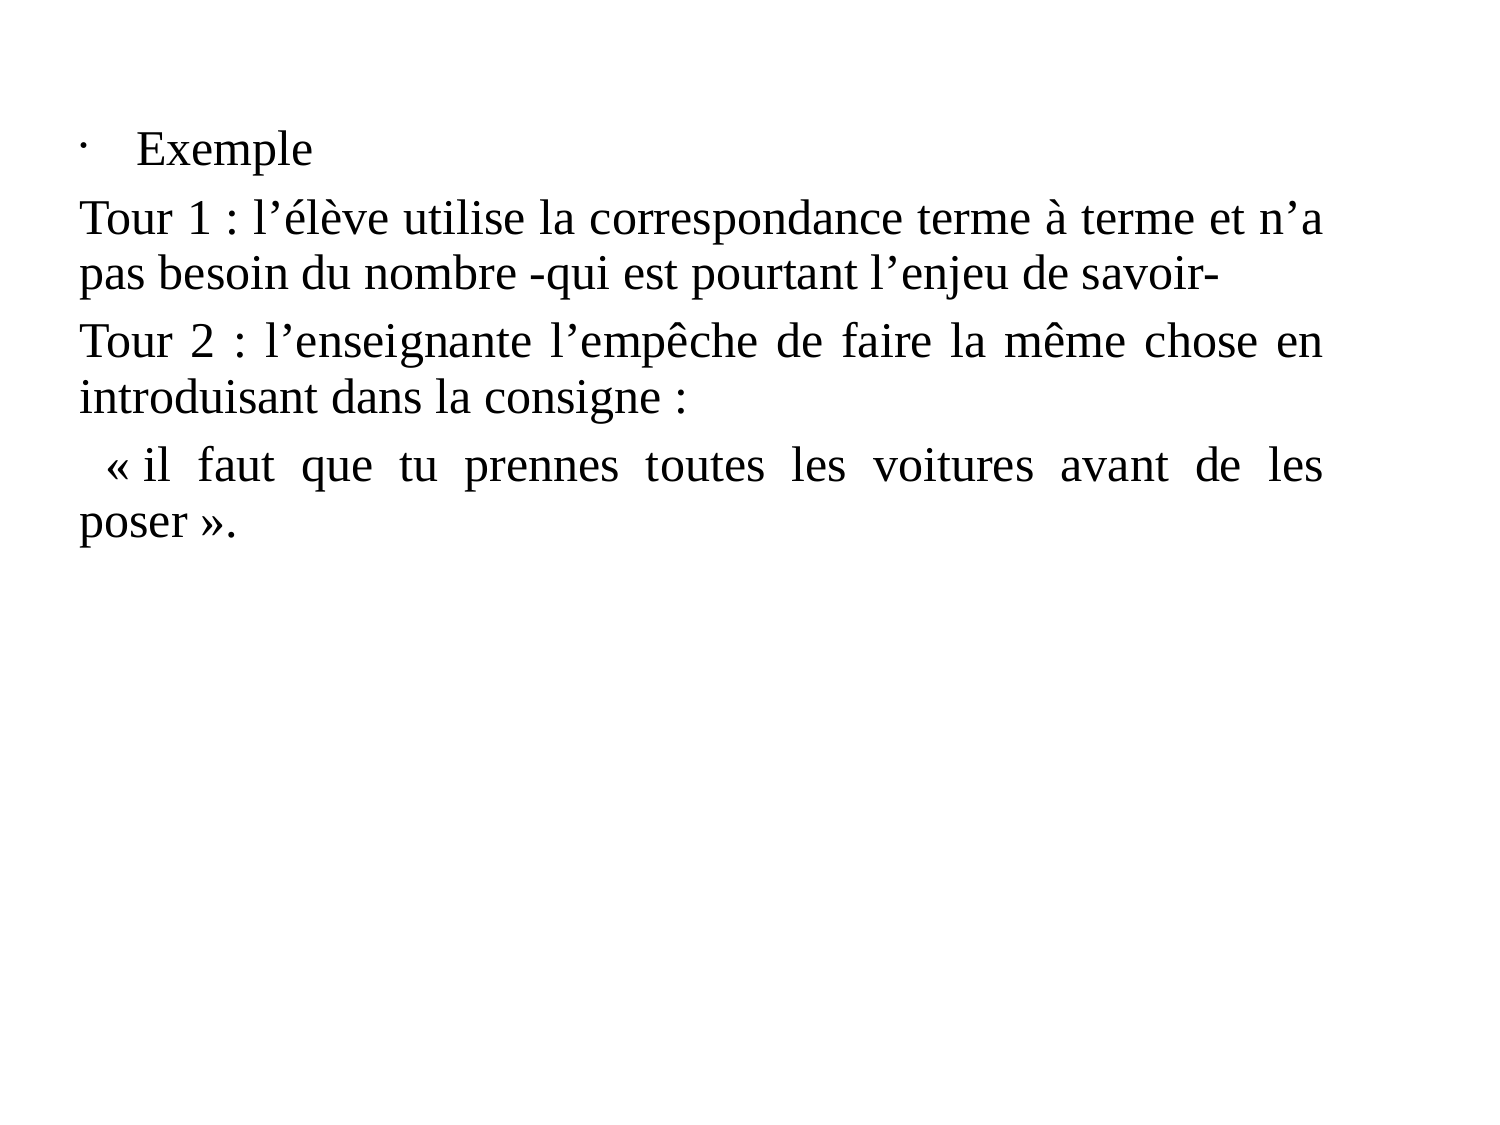

# Exemple
Tour 1 : l’élève utilise la correspondance terme à terme et n’a pas besoin du nombre -qui est pourtant l’enjeu de savoir-
Tour 2 : l’enseignante l’empêche de faire la même chose en introduisant dans la consigne :
 « il faut que tu prennes toutes les voitures avant de les poser ».